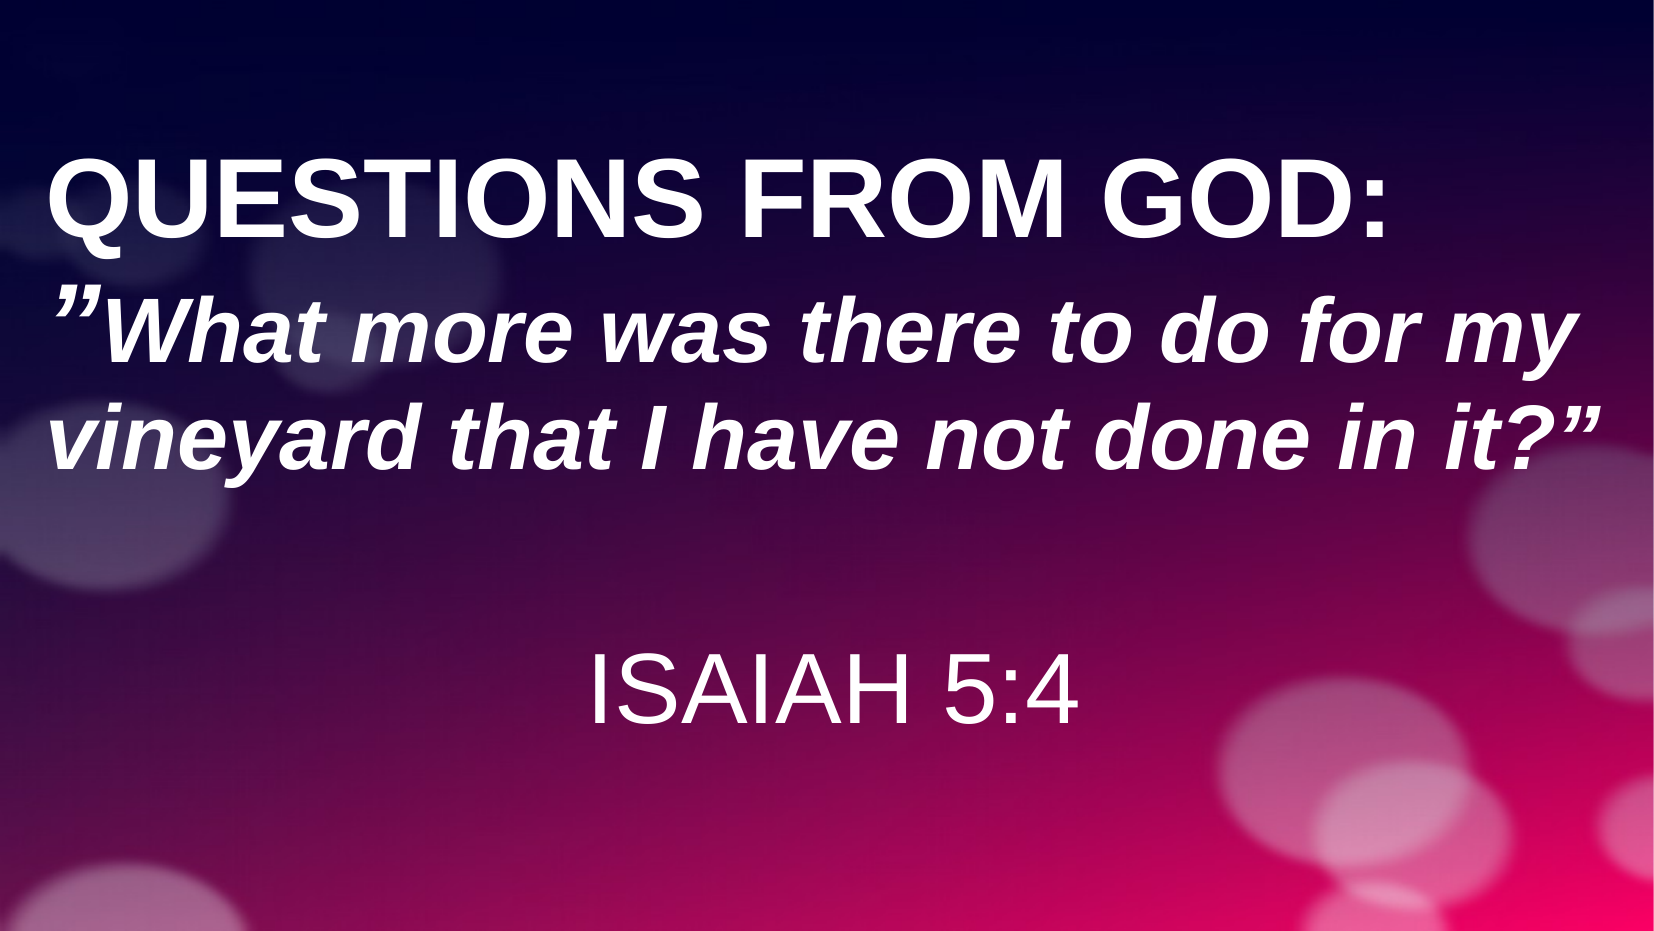

# QUESTIONS FROM GOD: ”What more was there to do for my vineyard that I have not done in it?”
ISAIAH 5:4